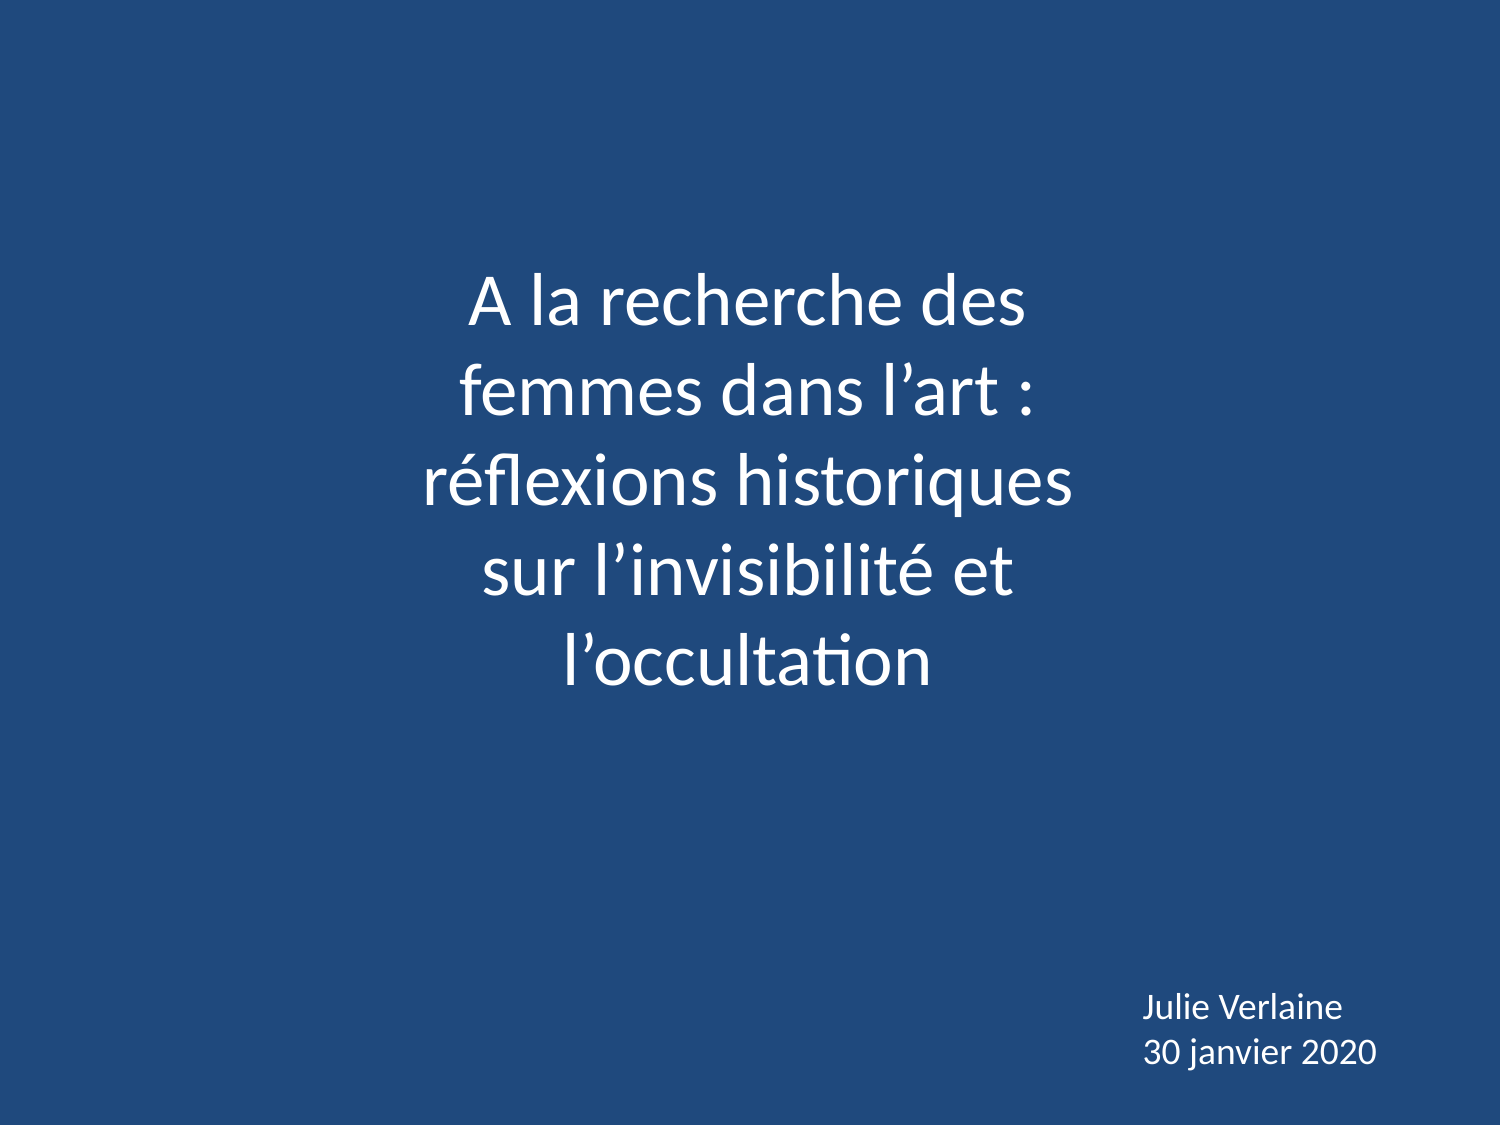

A la recherche des femmes dans l’art : réflexions historiques sur l’invisibilité et l’occultation
Julie Verlaine
30 janvier 2020